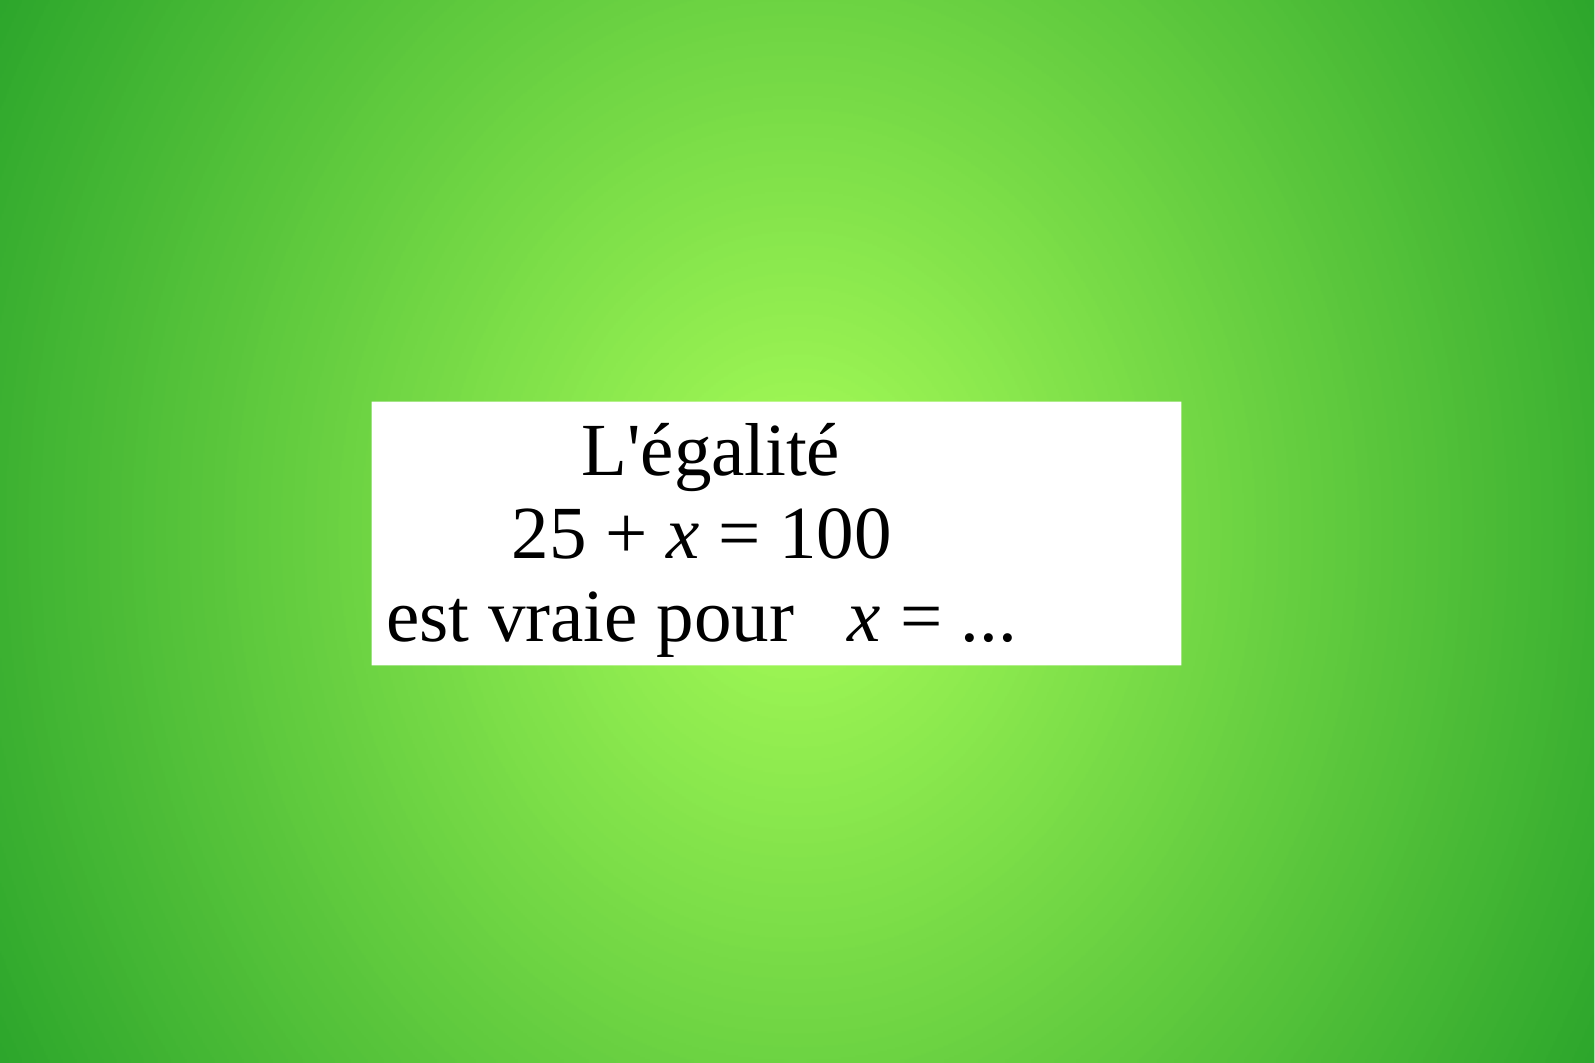

L'égalité
 25 + x = 100
est vraie pour	 x = ...